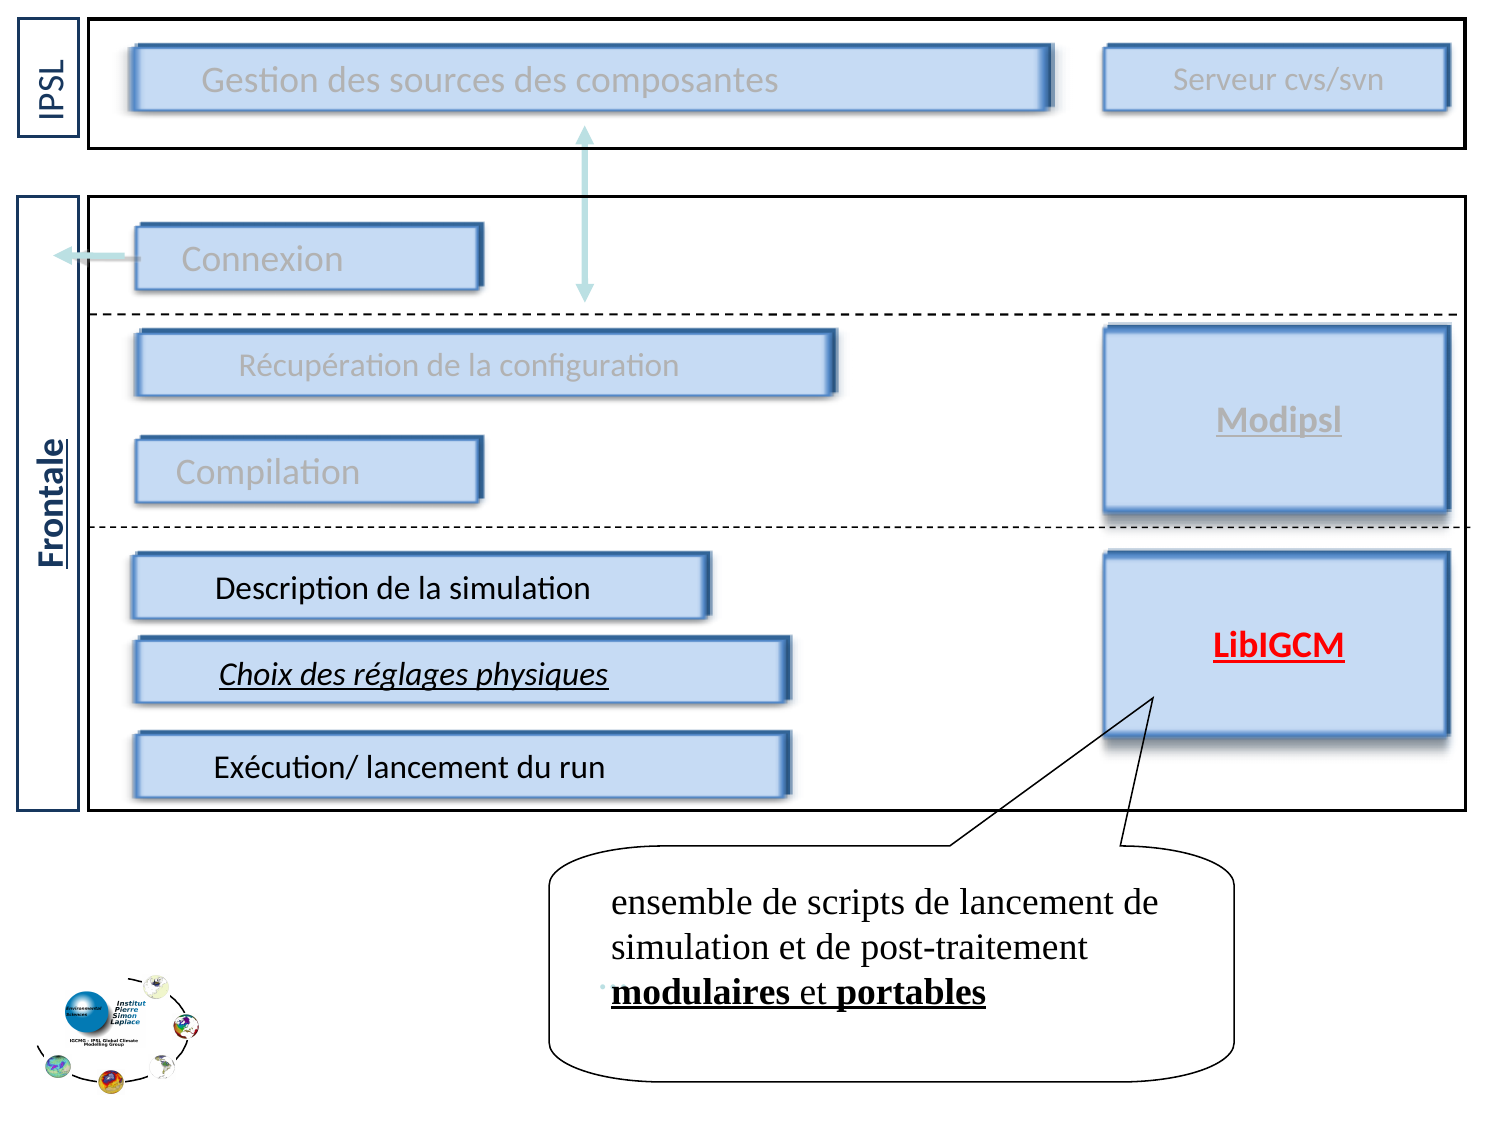

Gestion des sources des composantes
Serveur cvs/svn
IPSL
Connexion
Modipsl
Récupération de la configuration
Compilation
Frontale
LibIGCM
Description de la simulation
 Choix des réglages physiques
Exécution/ lancement du run
ensemble de scripts de lancement de simulation et de post-traitement modulaires et portables
…